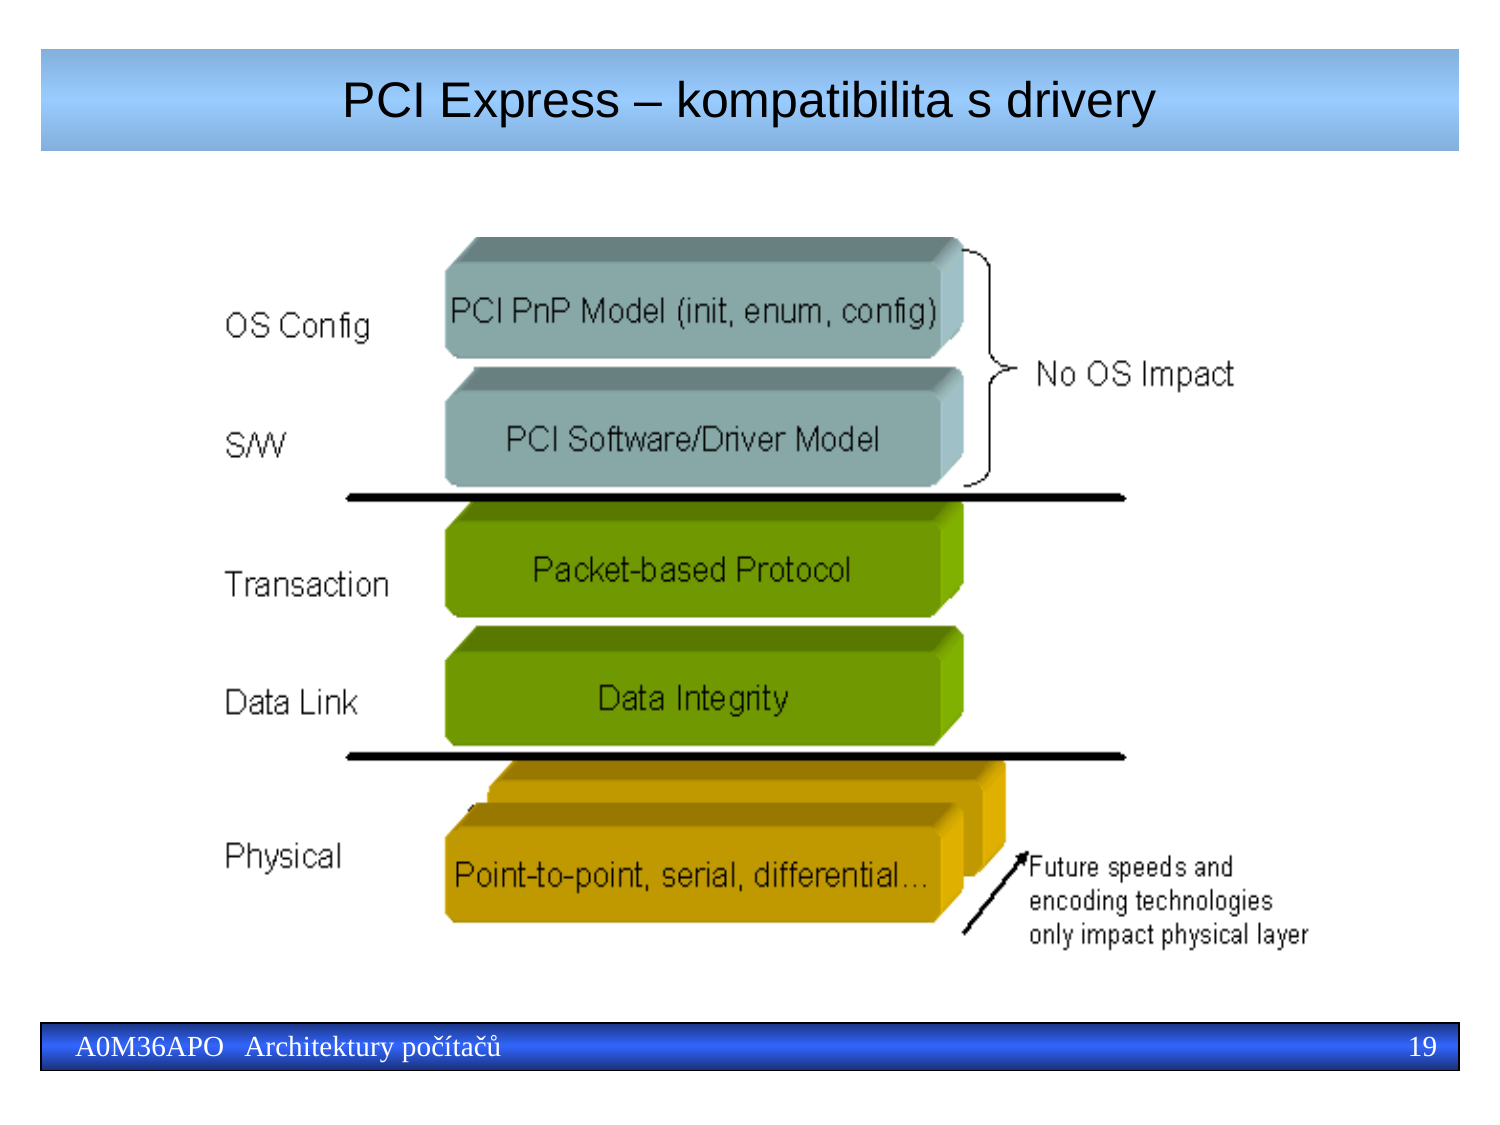

# PCI Express – kompatibilita s drivery
A0M36APO Architektury počítačů
19